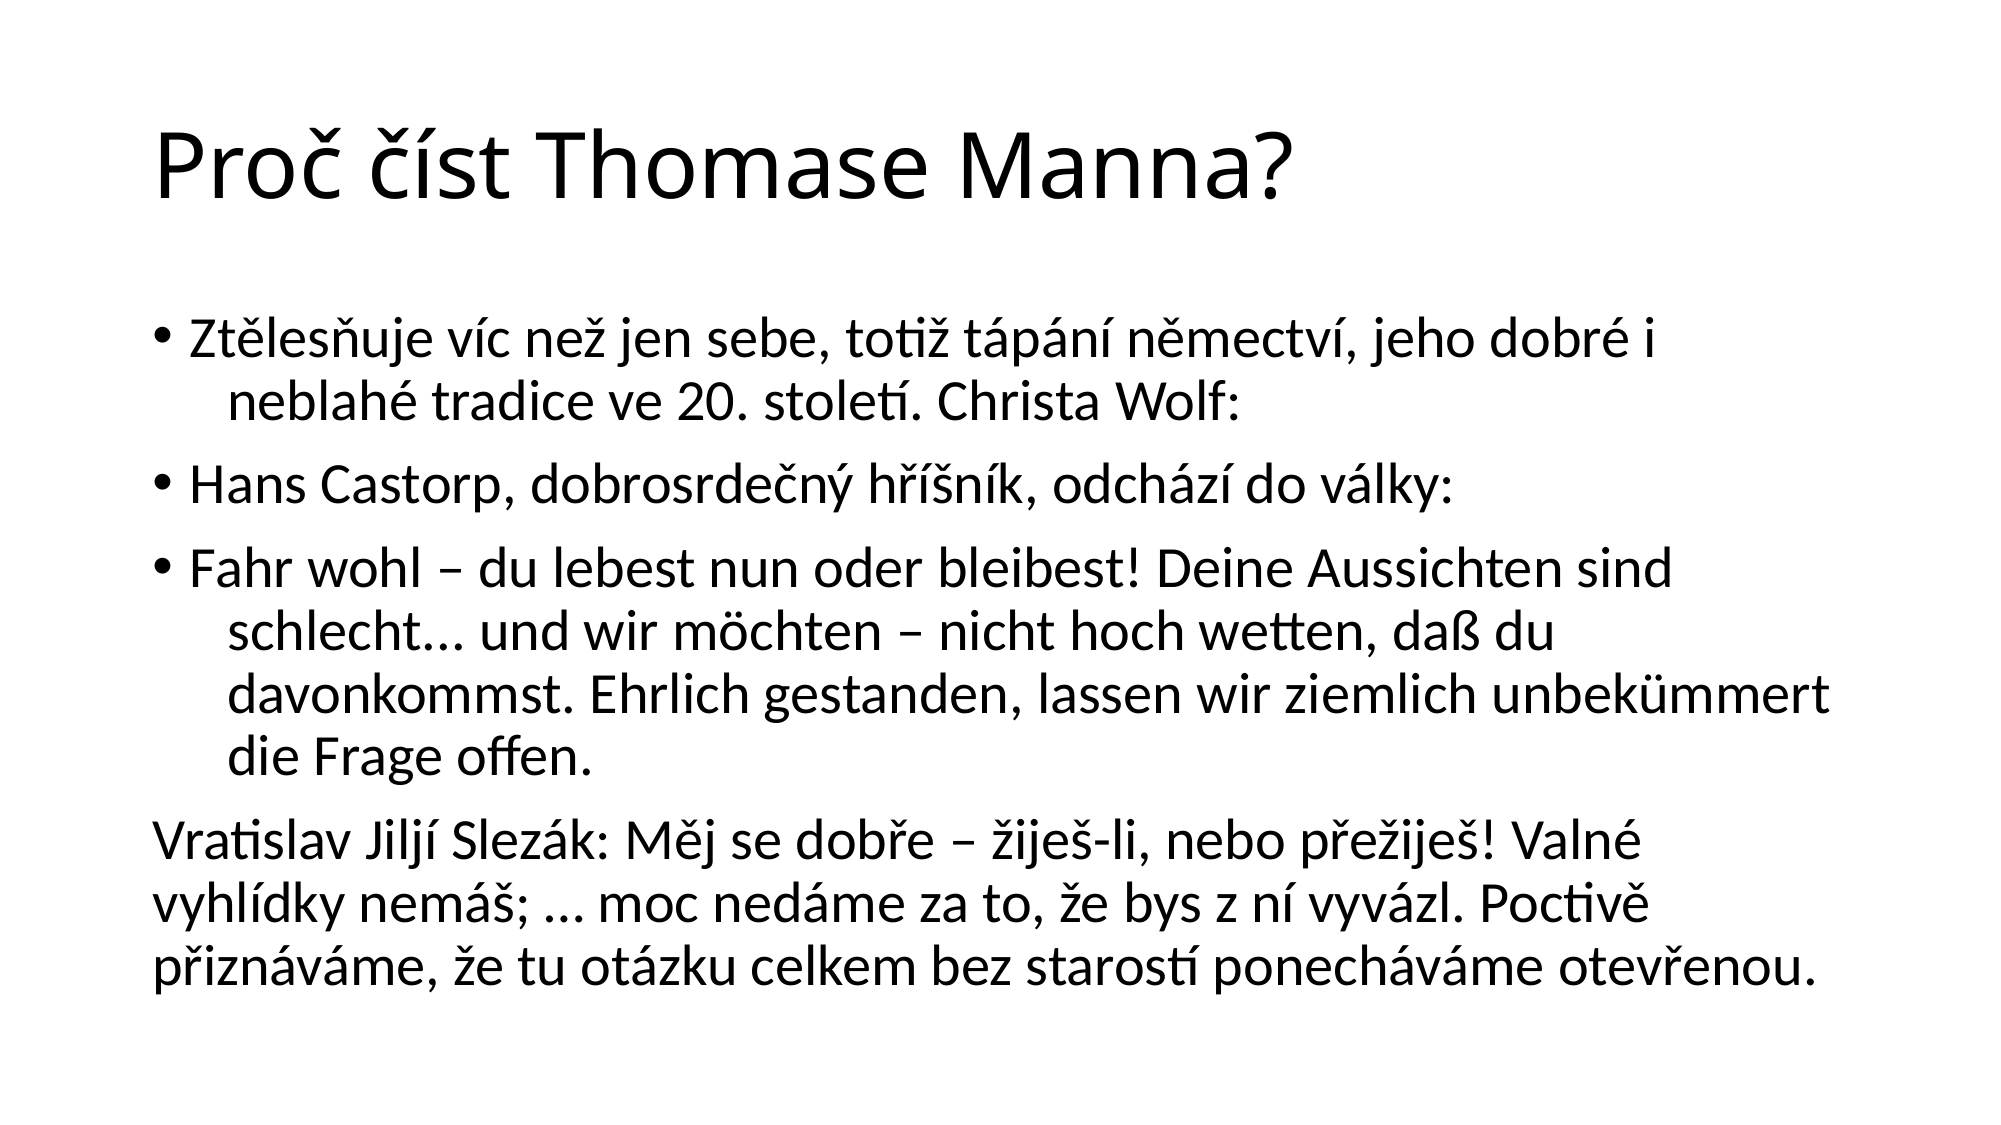

# Proč číst Thomase Manna?
Ztělesňuje víc než jen sebe, totiž tápání němectví, jeho dobré i neblahé tradice ve 20. století. Christa Wolf:
Hans Castorp, dobrosrdečný hříšník, odchází do války:
Fahr wohl – du lebest nun oder bleibest! Deine Aussichten sind schlecht... und wir möchten – nicht hoch wetten, daß du davonkommst. Ehrlich gestanden, lassen wir ziemlich unbekümmert die Frage offen.
Vratislav Jiljí Slezák: Měj se dobře – žiješ-li, nebo přežiješ! Valné vyhlídky nemáš; … moc nedáme za to, že bys z ní vyvázl. Poctivě přiznáváme, že tu otázku celkem bez starostí ponecháváme otevřenou.